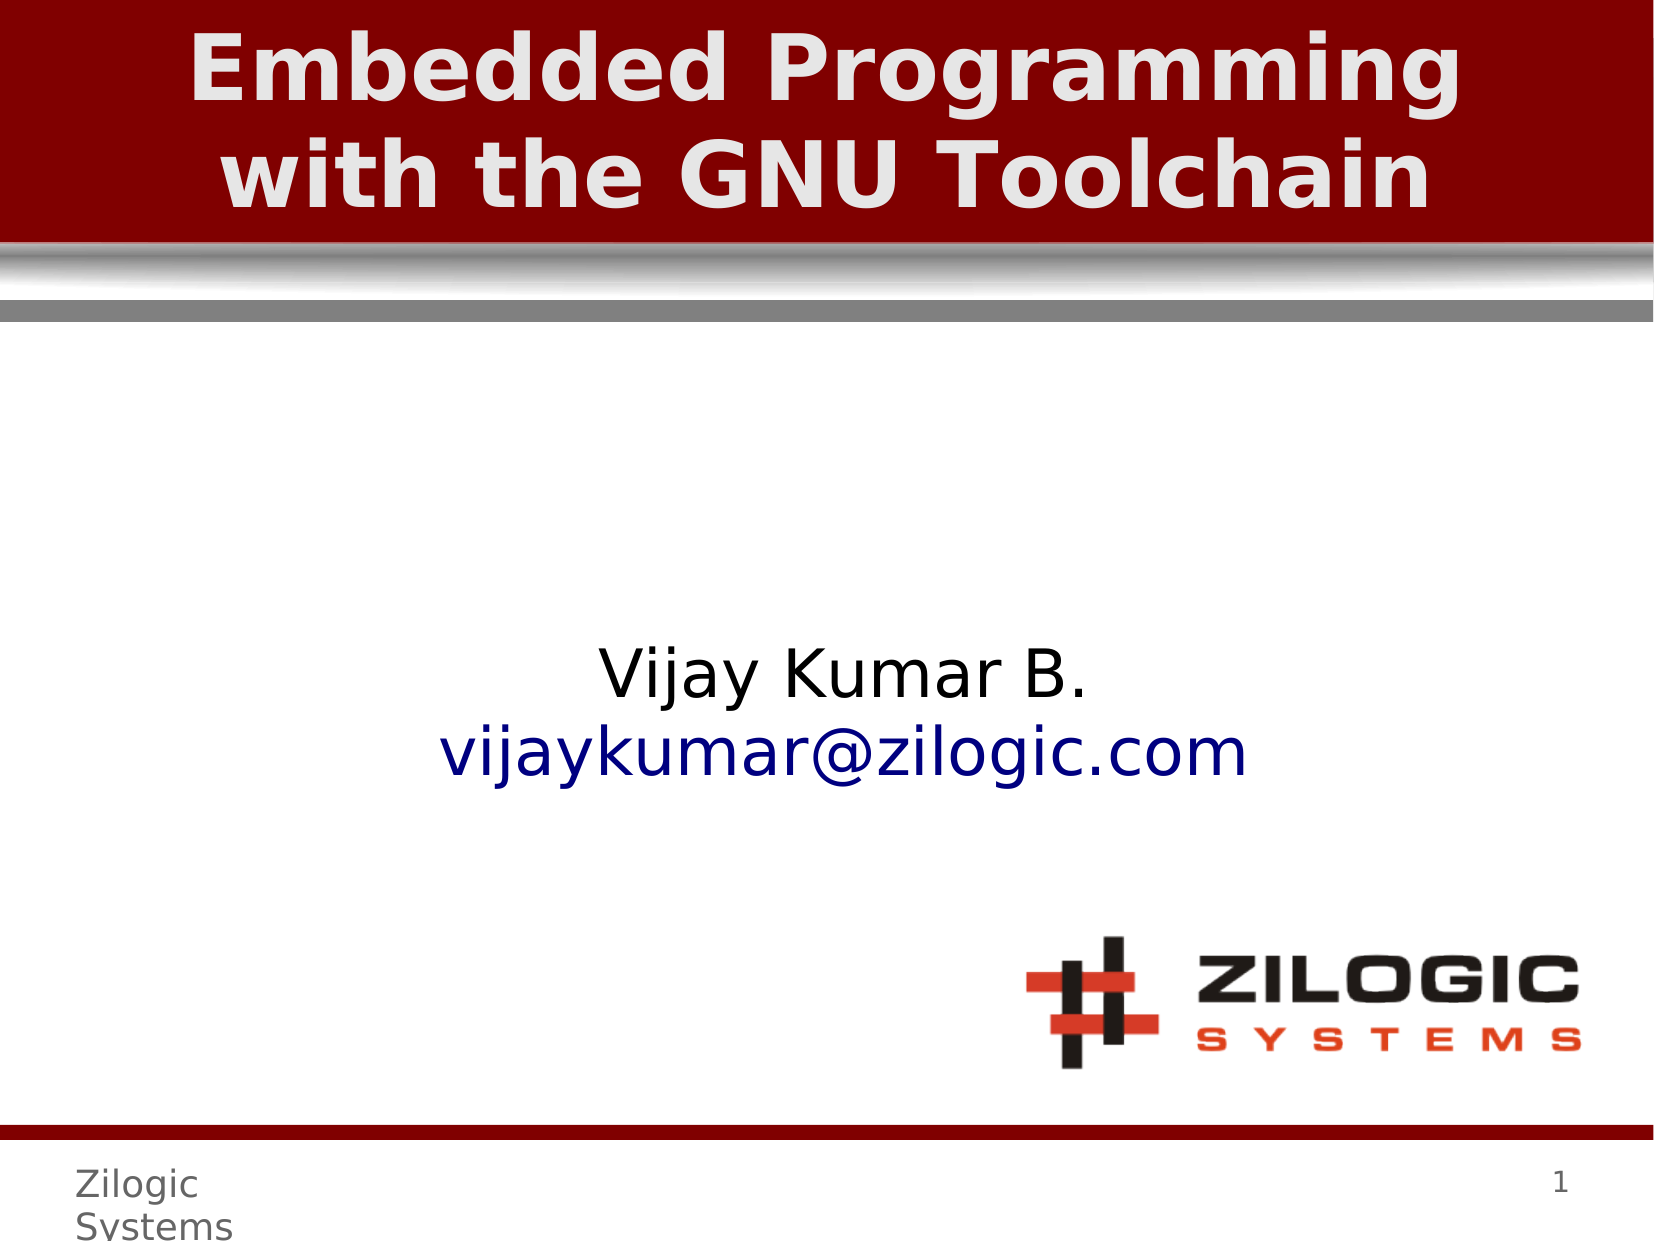

# Embedded Programming with the GNU Toolchain
Vijay Kumar B.
vijaykumar@zilogic.com
1